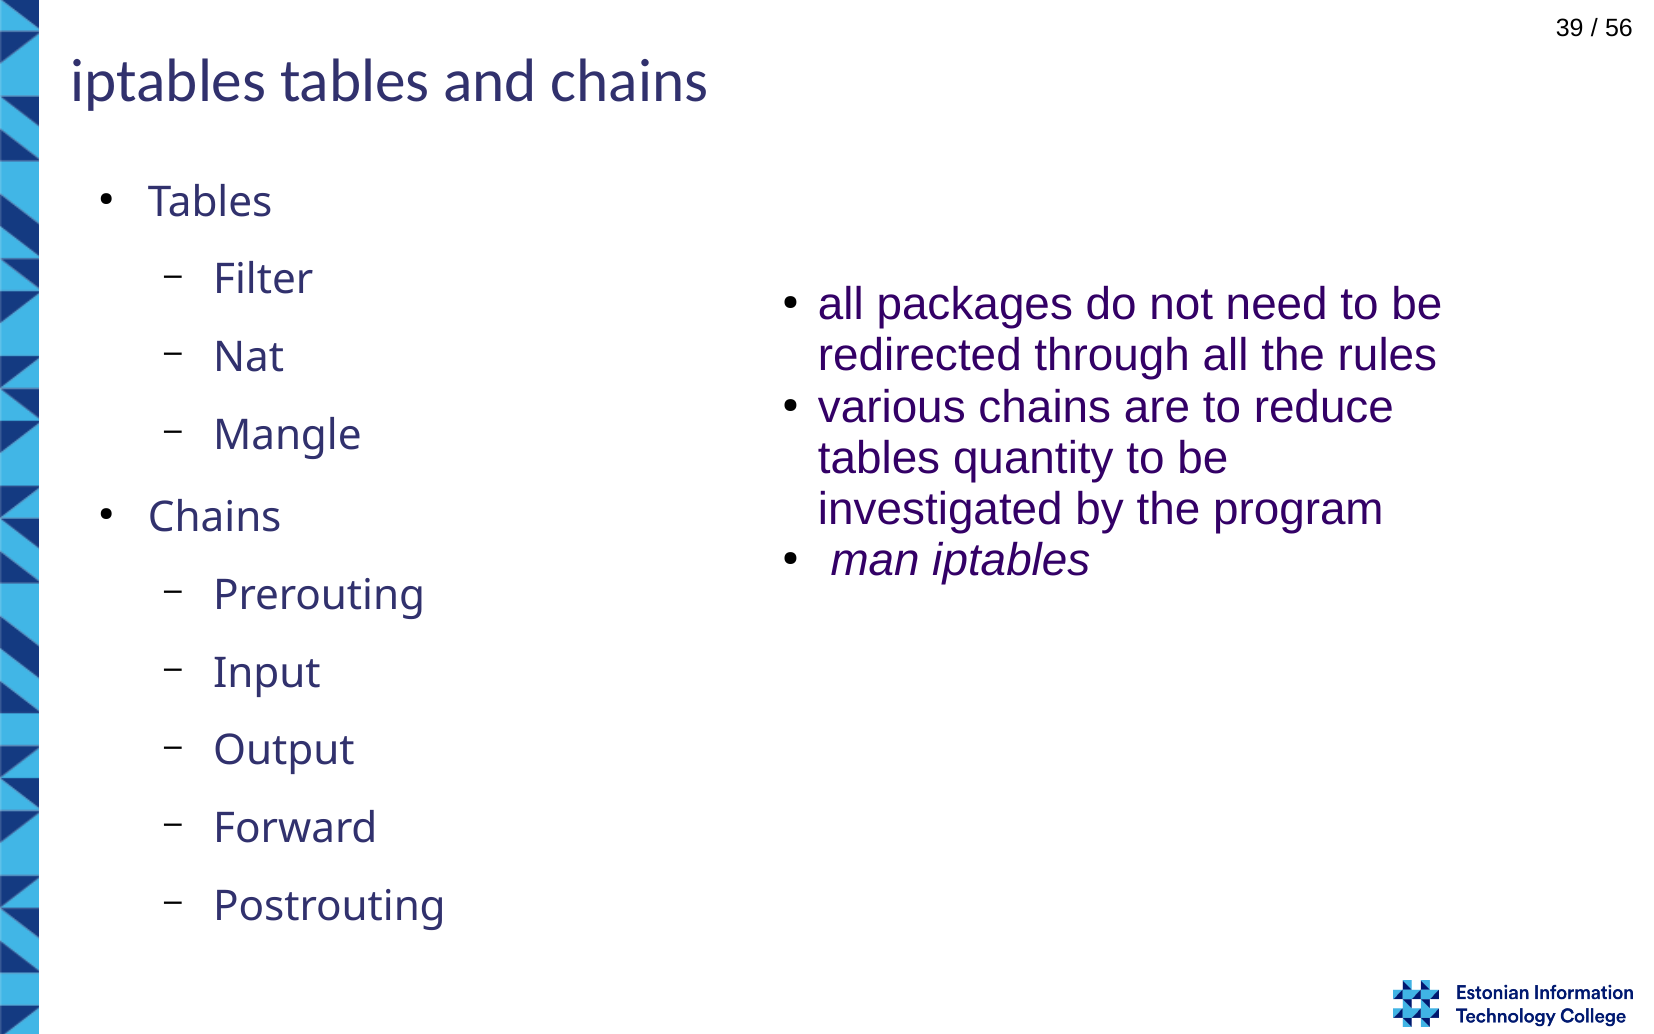

# iptables tables and chains
Tables
Filter
Nat
Mangle
Chains
Prerouting
Input
Output
Forward
Postrouting
all packages do not need to be redirected through all the rules
various chains are to reduce tables quantity to be investigated by the program
 man iptables